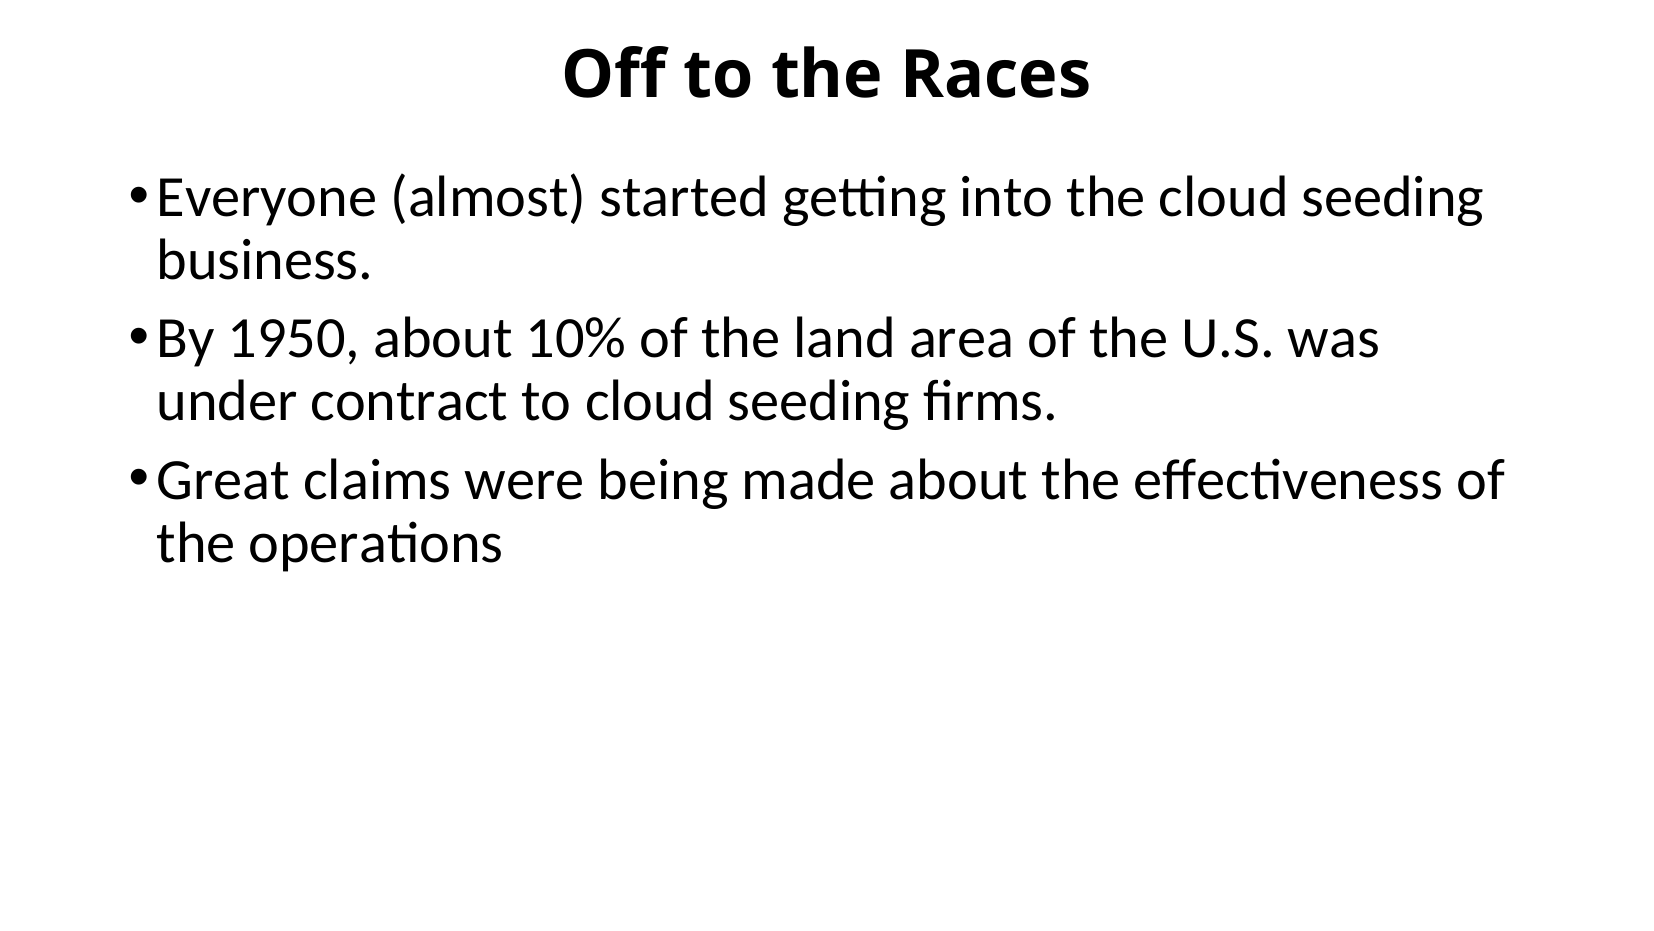

# Off to the Races
Everyone (almost) started getting into the cloud seeding business.
By 1950, about 10% of the land area of the U.S. was under contract to cloud seeding firms.
Great claims were being made about the effectiveness of the operations